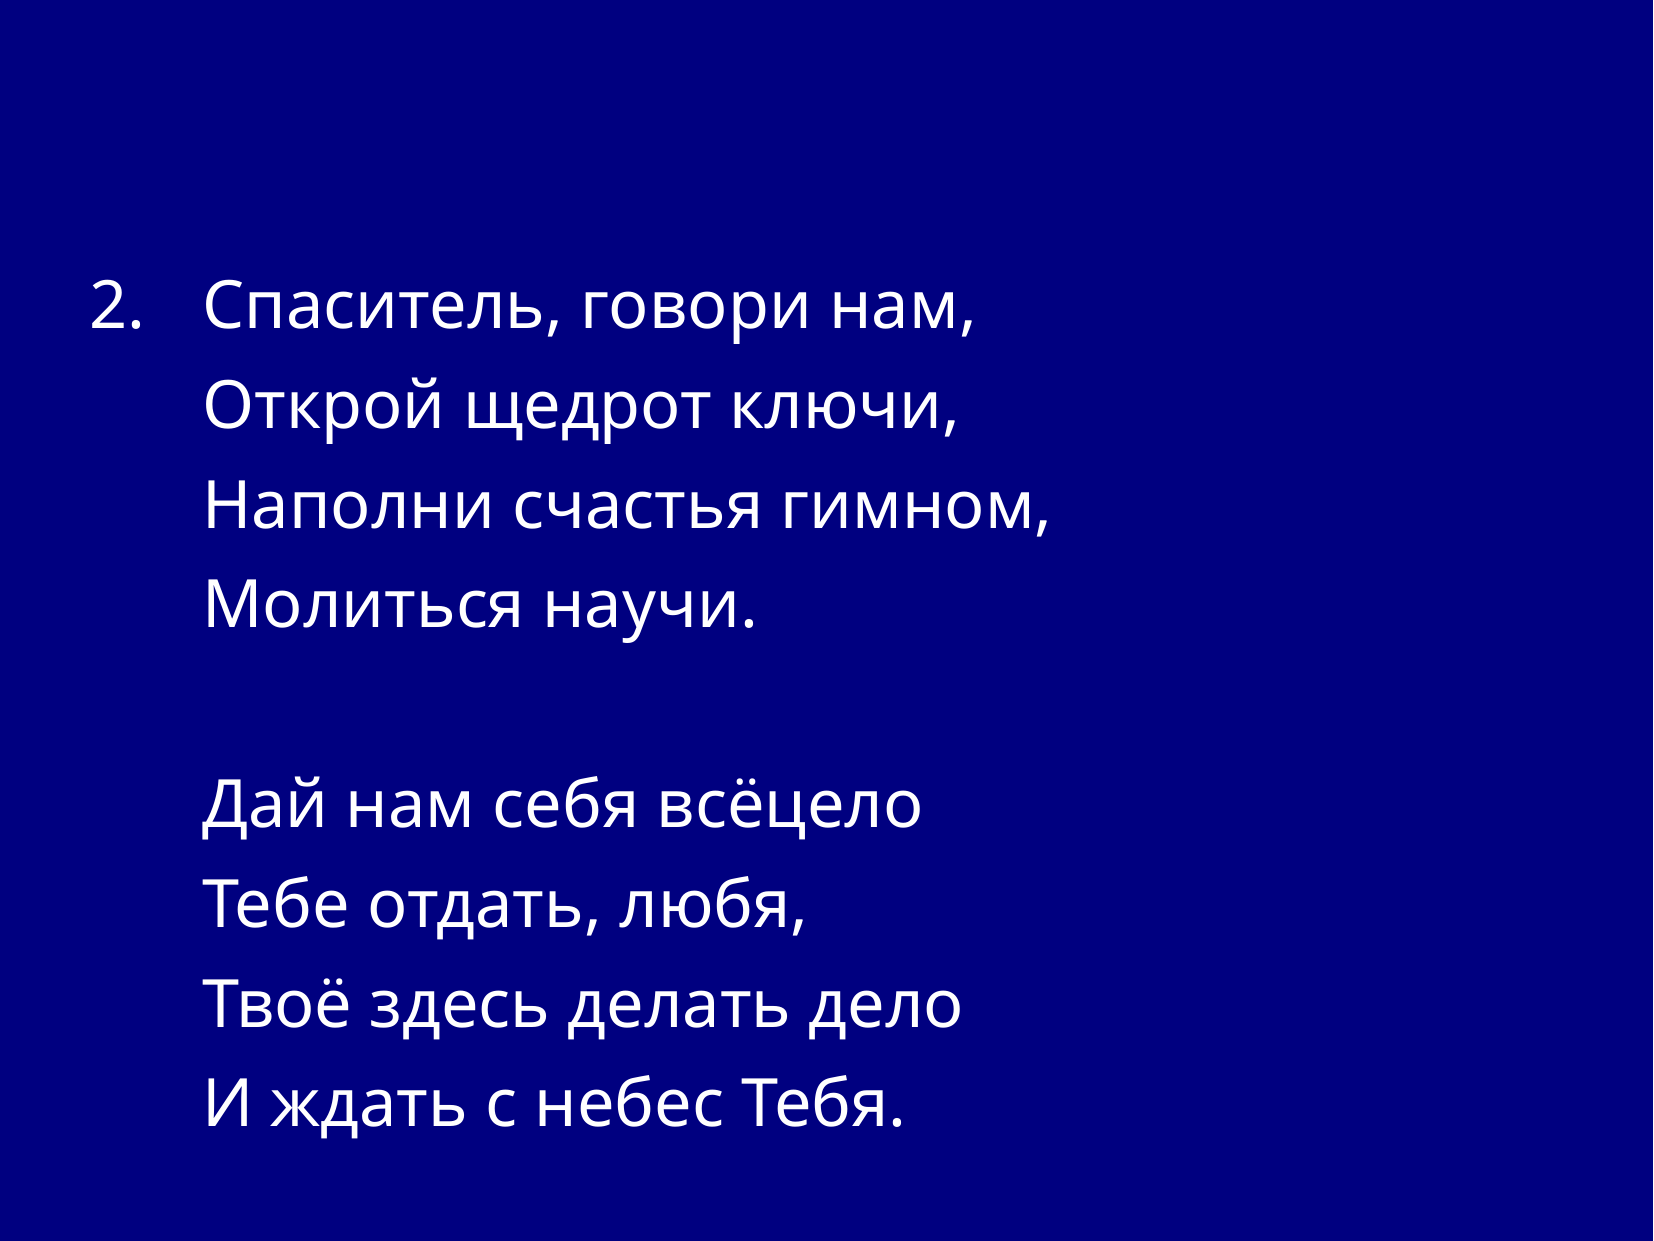

2.	Спаситель, говори нам,
	Открой щедрот ключи,
	Наполни счастья гимном,
	Молиться научи.
	Дай нам себя всёцело
	Тебе отдать, любя,
	Твоё здесь делать дело
	И ждать с небес Тебя.